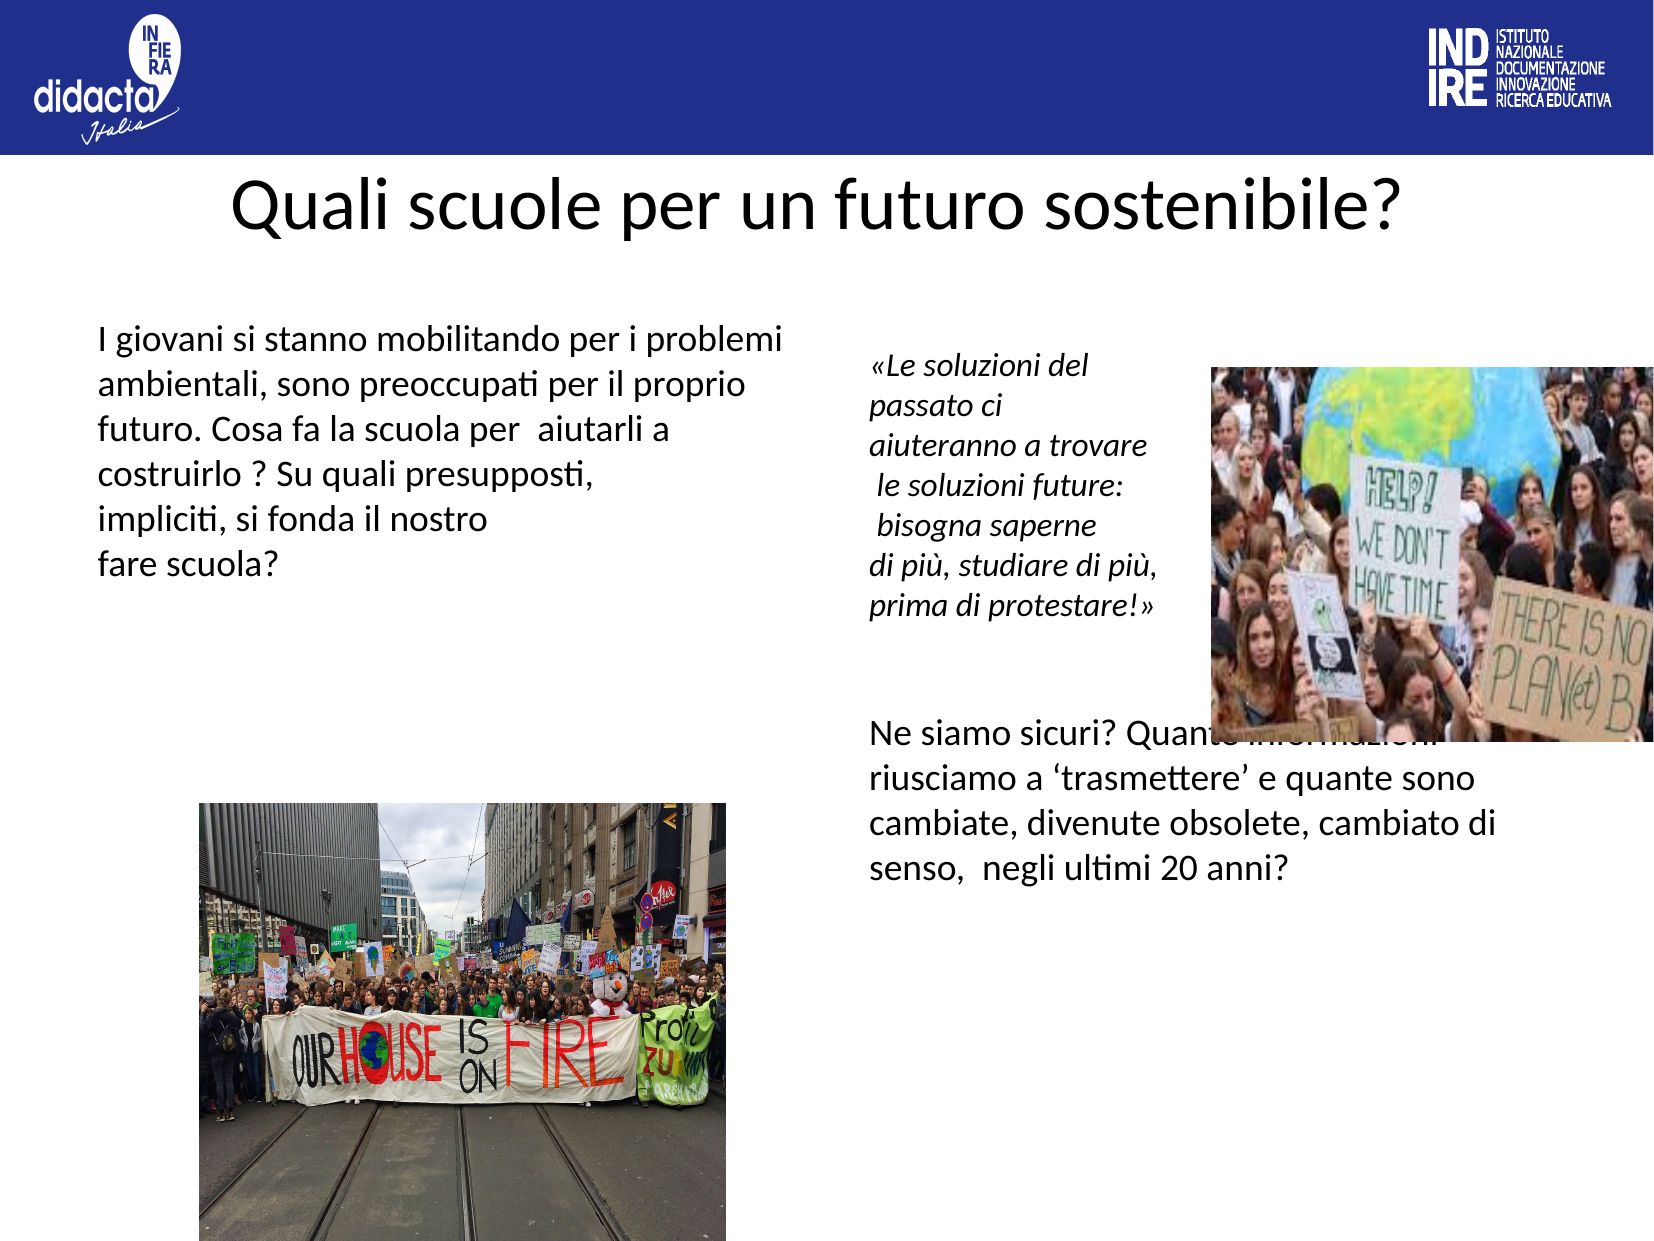

# Quali scuole per un futuro sostenibile?
I giovani si stanno mobilitando per i problemi ambientali, sono preoccupati per il proprio futuro. Cosa fa la scuola per aiutarli a costruirlo ? Su quali presupposti,
impliciti, si fonda il nostro
fare scuola?
«Le soluzioni del
passato ci
aiuteranno a trovare
 le soluzioni future:
 bisogna saperne
di più, studiare di più,
prima di protestare!»
Ne siamo sicuri? Quante informazioni riusciamo a ‘trasmettere’ e quante sono cambiate, divenute obsolete, cambiato di senso, negli ultimi 20 anni?